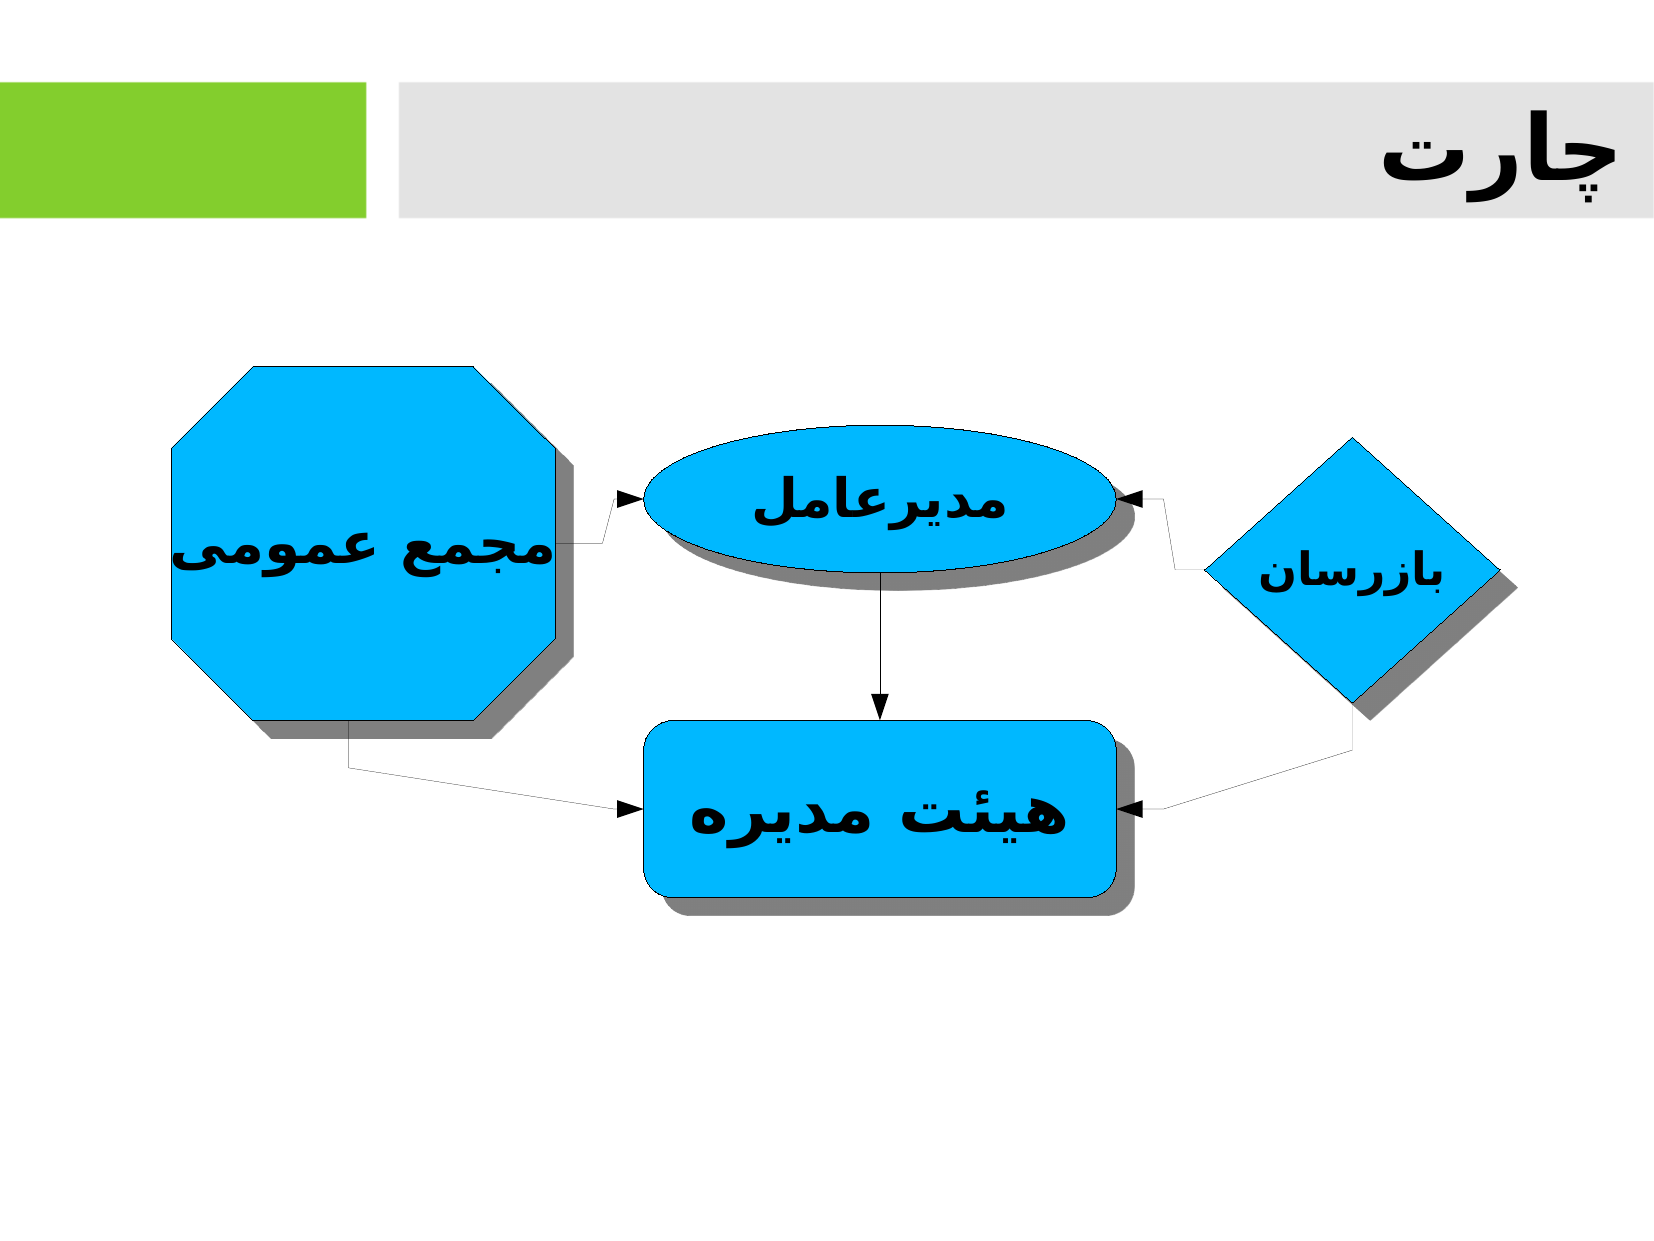

# چارت
مجمع عمومی
مدیرعامل
بازرسان
هیئت مدیره